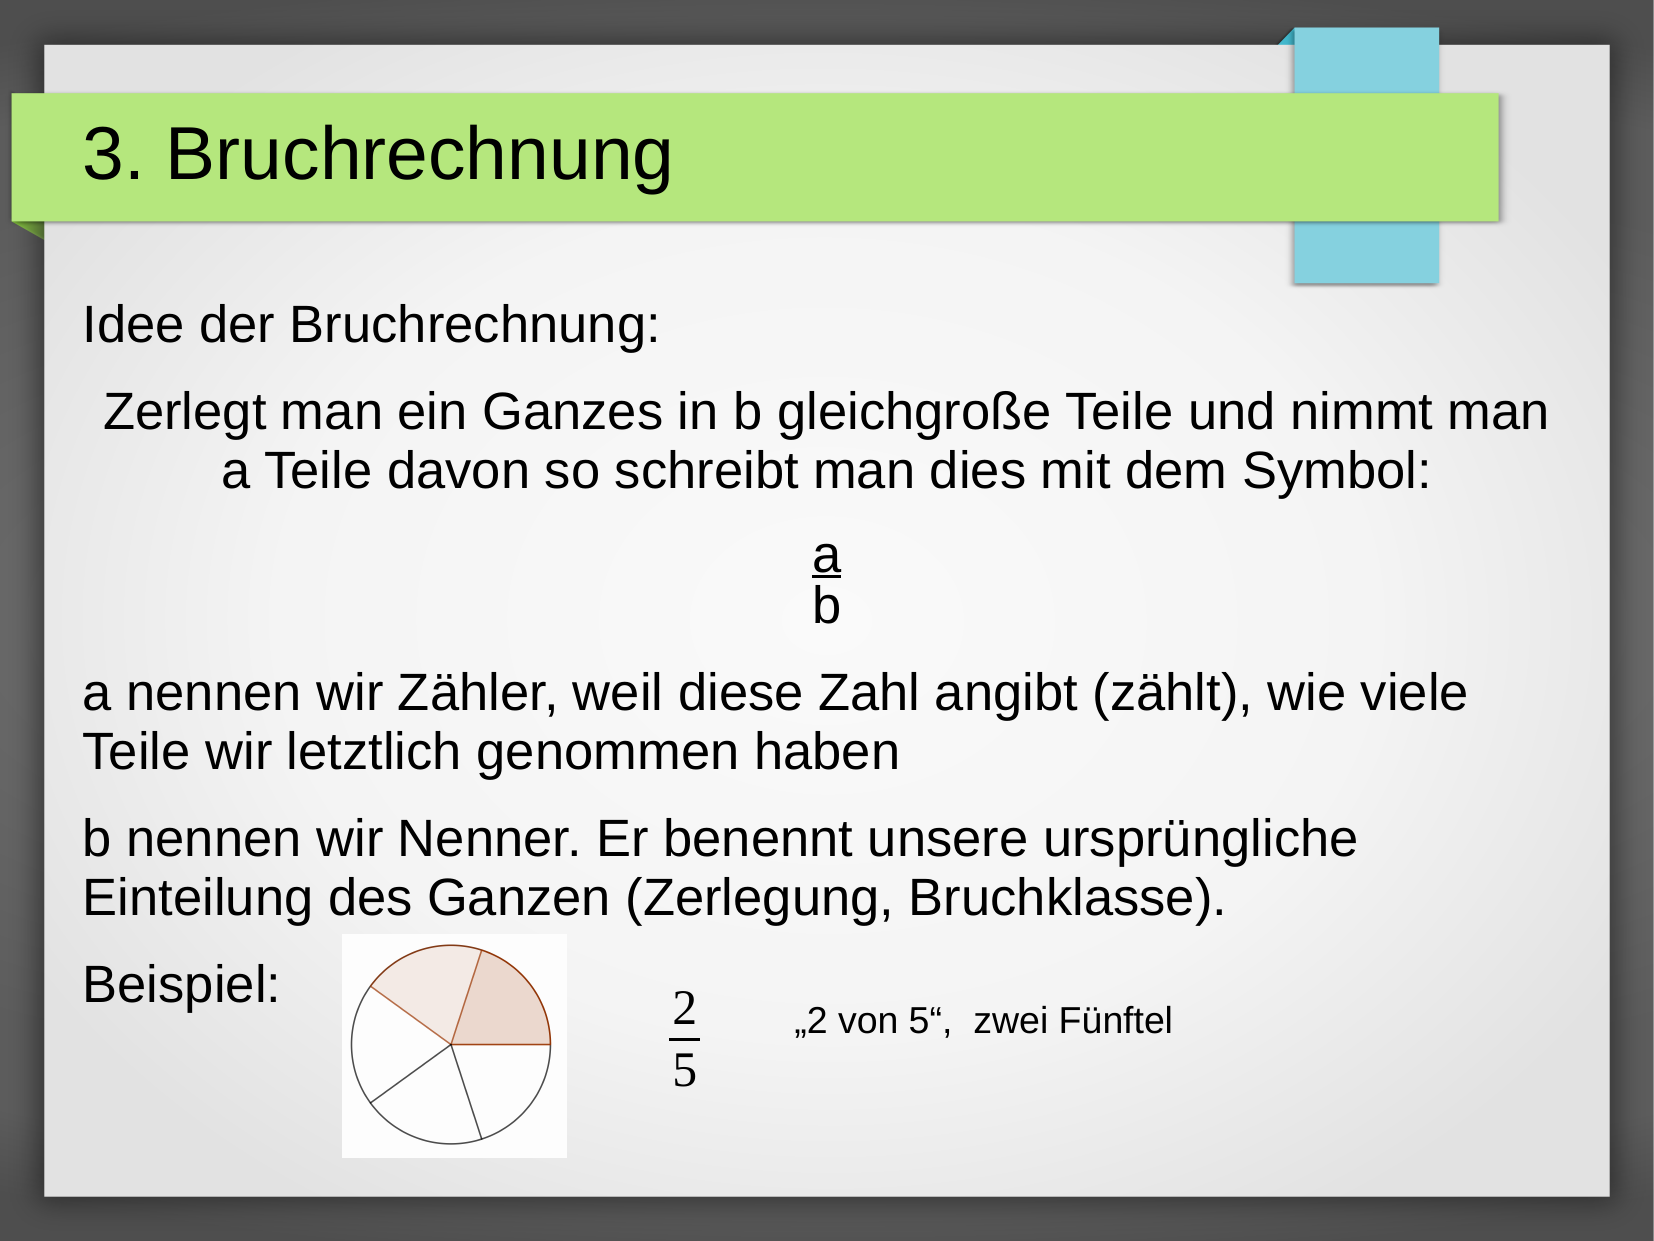

3. Bruchrechnung
# Idee der Bruchrechnung:
Zerlegt man ein Ganzes in b gleichgroße Teile und nimmt man a Teile davon so schreibt man dies mit dem Symbol:
a
b
a nennen wir Zähler, weil diese Zahl angibt (zählt), wie viele Teile wir letztlich genommen haben
b nennen wir Nenner. Er benennt unsere ursprüngliche Einteilung des Ganzen (Zerlegung, Bruchklasse).
Beispiel:
„2 von 5“, zwei Fünftel